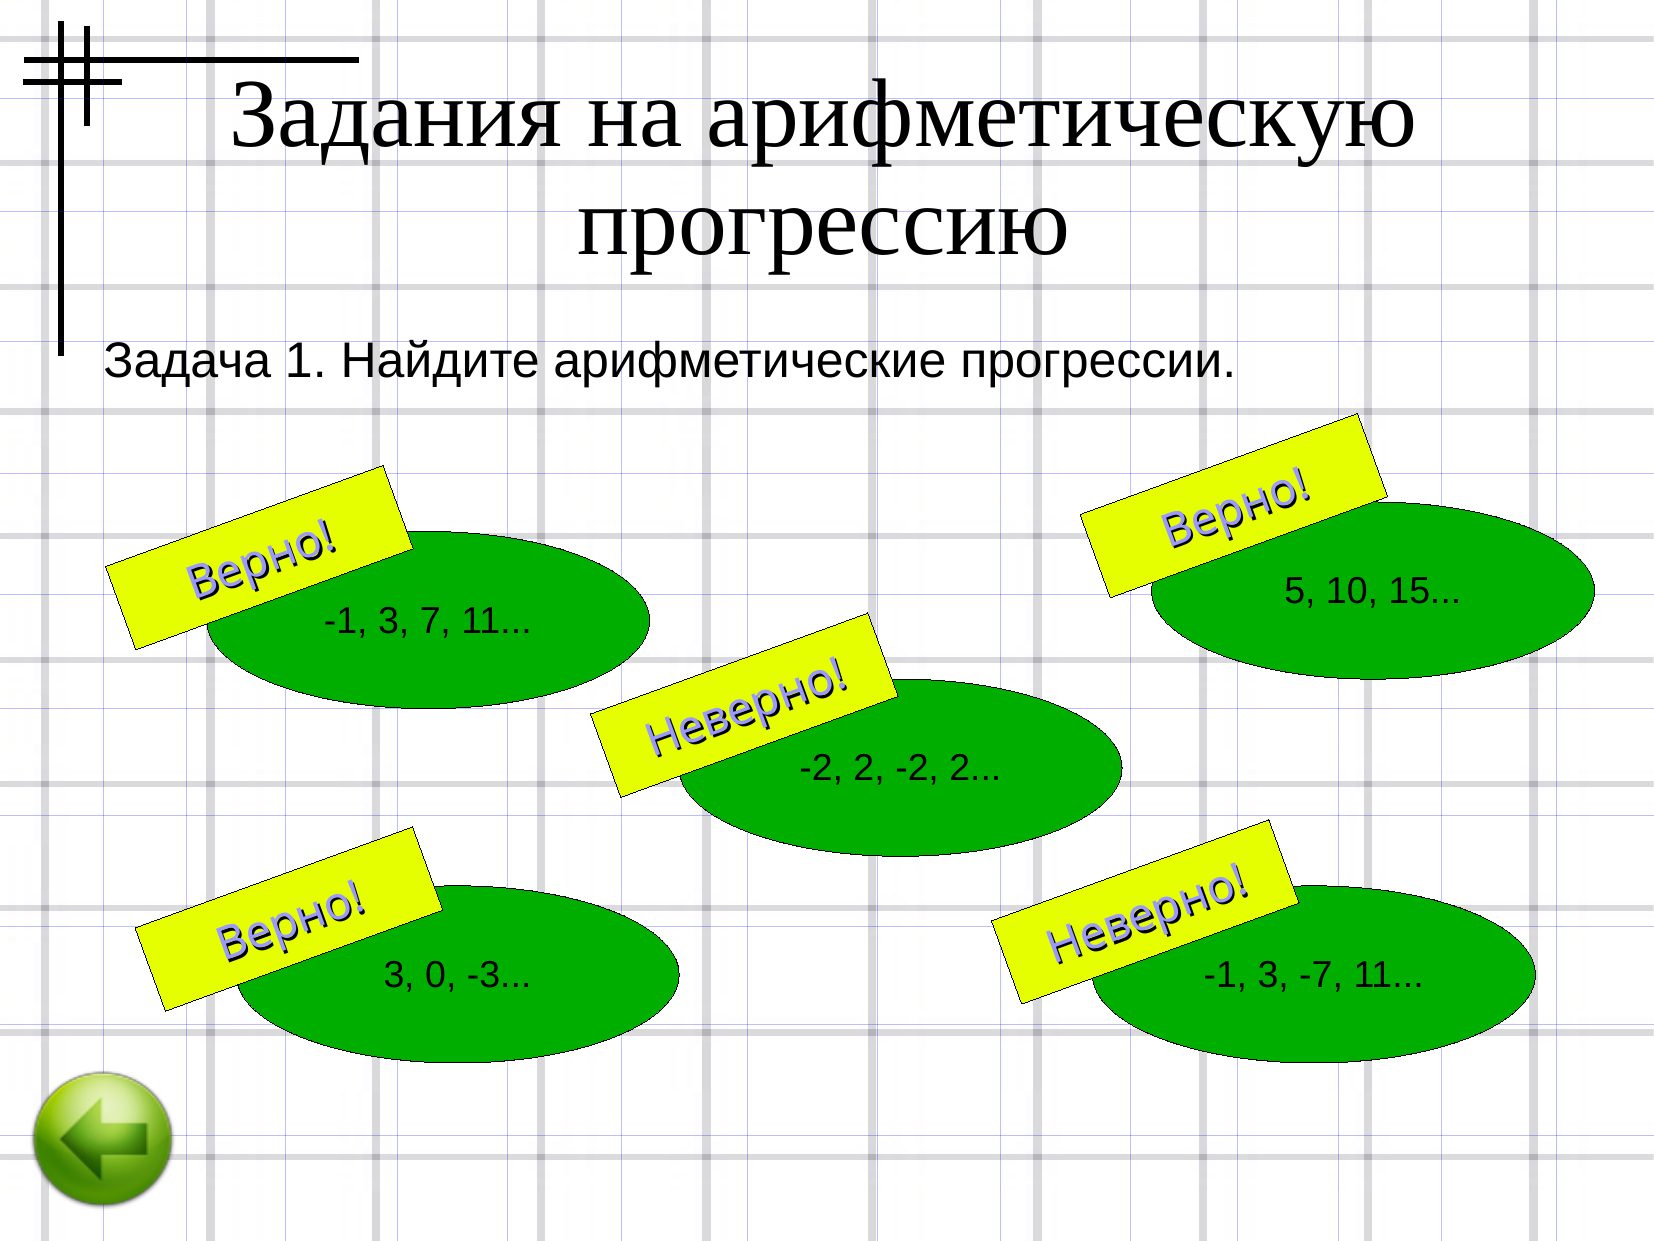

# Задания на арифметическую прогрессию
Задача 1. Найдите арифметические прогрессии.
Верно!
5, 10, 15...
Верно!
-1, 3, 7, 11...
Неверно!
-2, 2, -2, 2...
Неверно!
Верно!
3, 0, -3...
-1, 3, -7, 11...